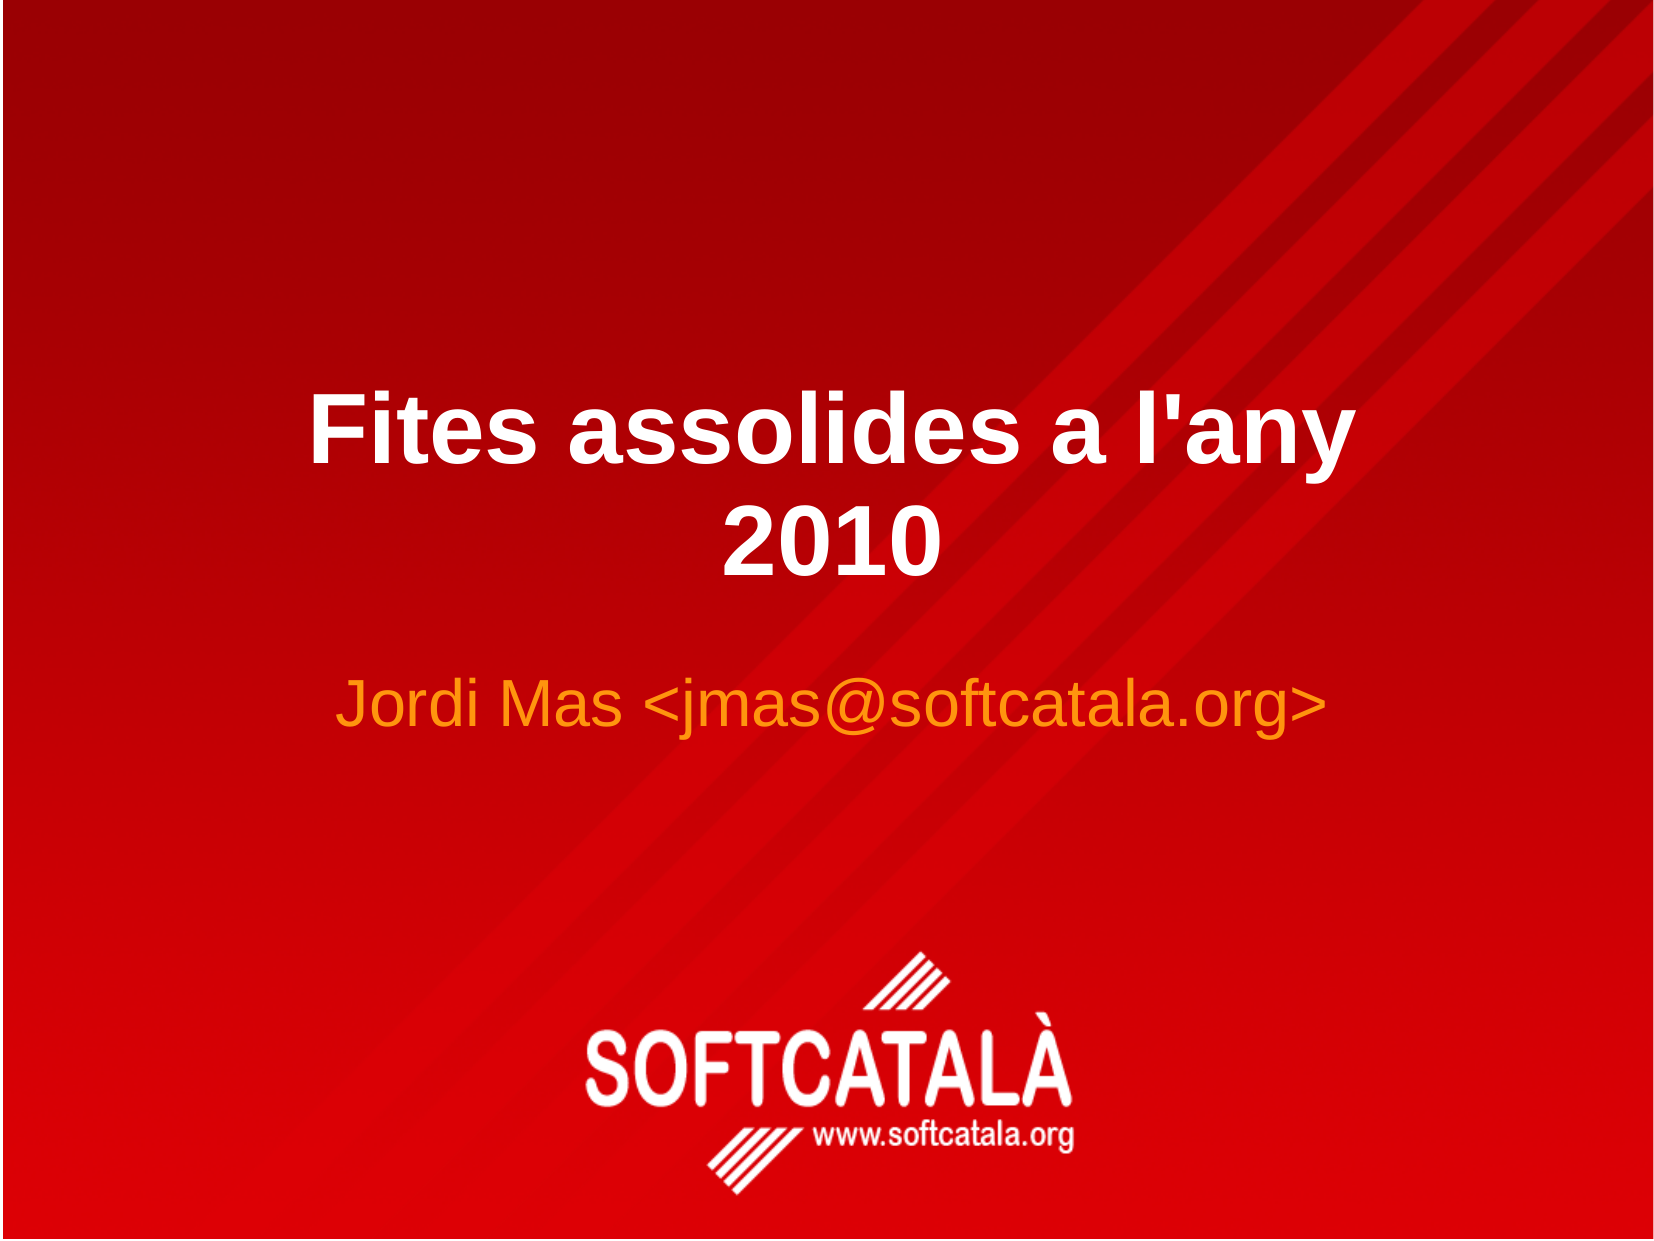

Fites assolides a l'any 2010
Jordi Mas <jmas@softcatala.org>